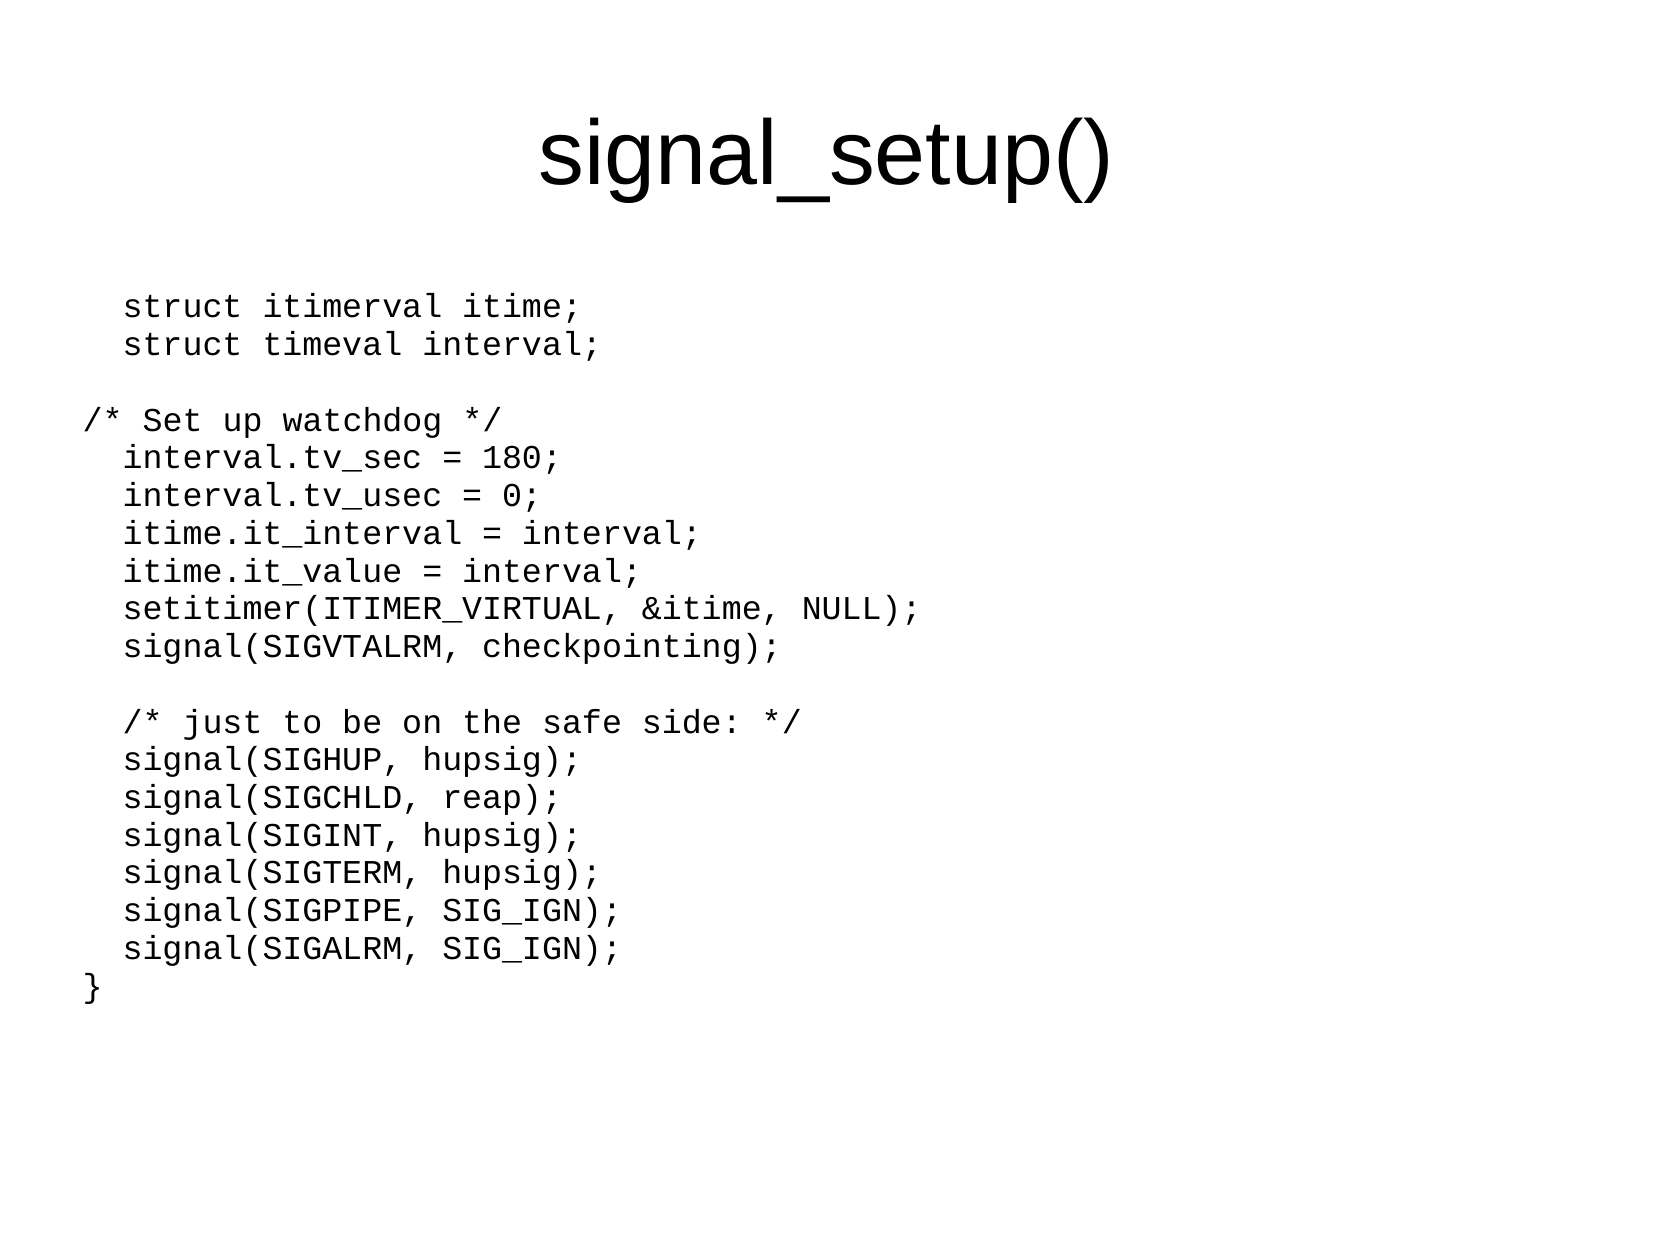

# signal_setup()
 struct itimerval itime;
 struct timeval interval;
/* Set up watchdog */
 interval.tv_sec = 180;
 interval.tv_usec = 0;
 itime.it_interval = interval;
 itime.it_value = interval;
 setitimer(ITIMER_VIRTUAL, &itime, NULL);
 signal(SIGVTALRM, checkpointing);
 /* just to be on the safe side: */
 signal(SIGHUP, hupsig);
 signal(SIGCHLD, reap);
 signal(SIGINT, hupsig);
 signal(SIGTERM, hupsig);
 signal(SIGPIPE, SIG_IGN);
 signal(SIGALRM, SIG_IGN);
}